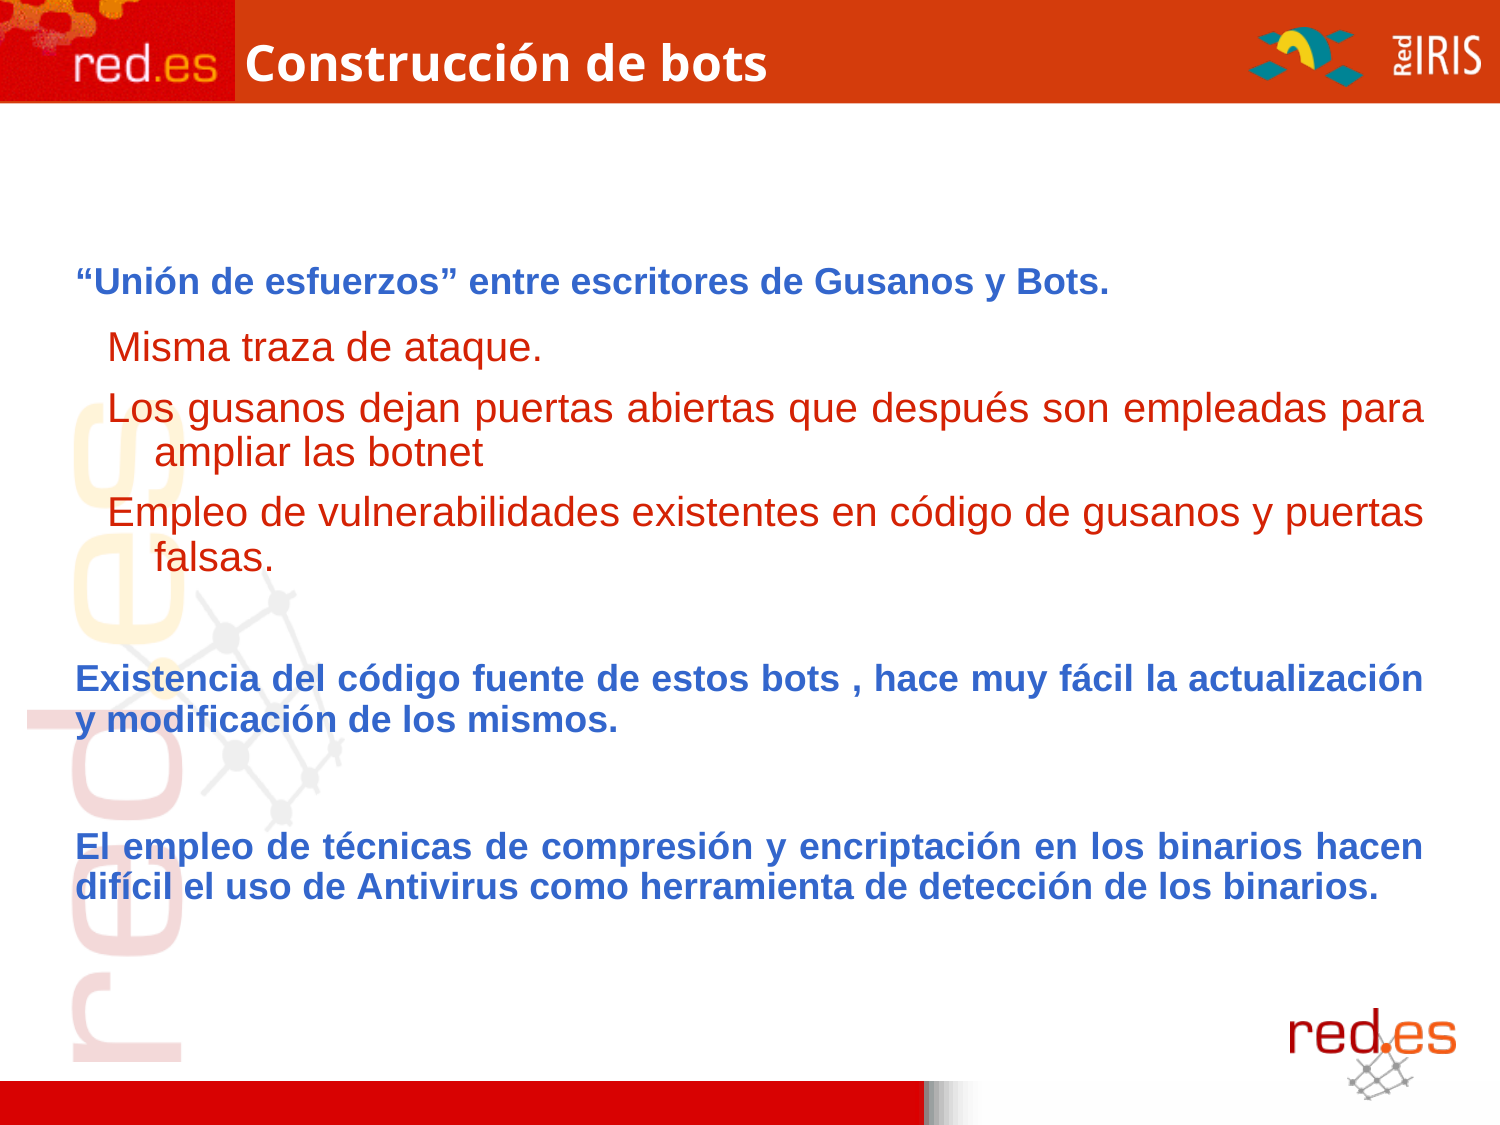

# Construcción de bots
“Unión de esfuerzos” entre escritores de Gusanos y Bots.
Misma traza de ataque.
Los gusanos dejan puertas abiertas que después son empleadas para ampliar las botnet
Empleo de vulnerabilidades existentes en código de gusanos y puertas falsas.
Existencia del código fuente de estos bots , hace muy fácil la actualización y modificación de los mismos.
El empleo de técnicas de compresión y encriptación en los binarios hacen difícil el uso de Antivirus como herramienta de detección de los binarios.